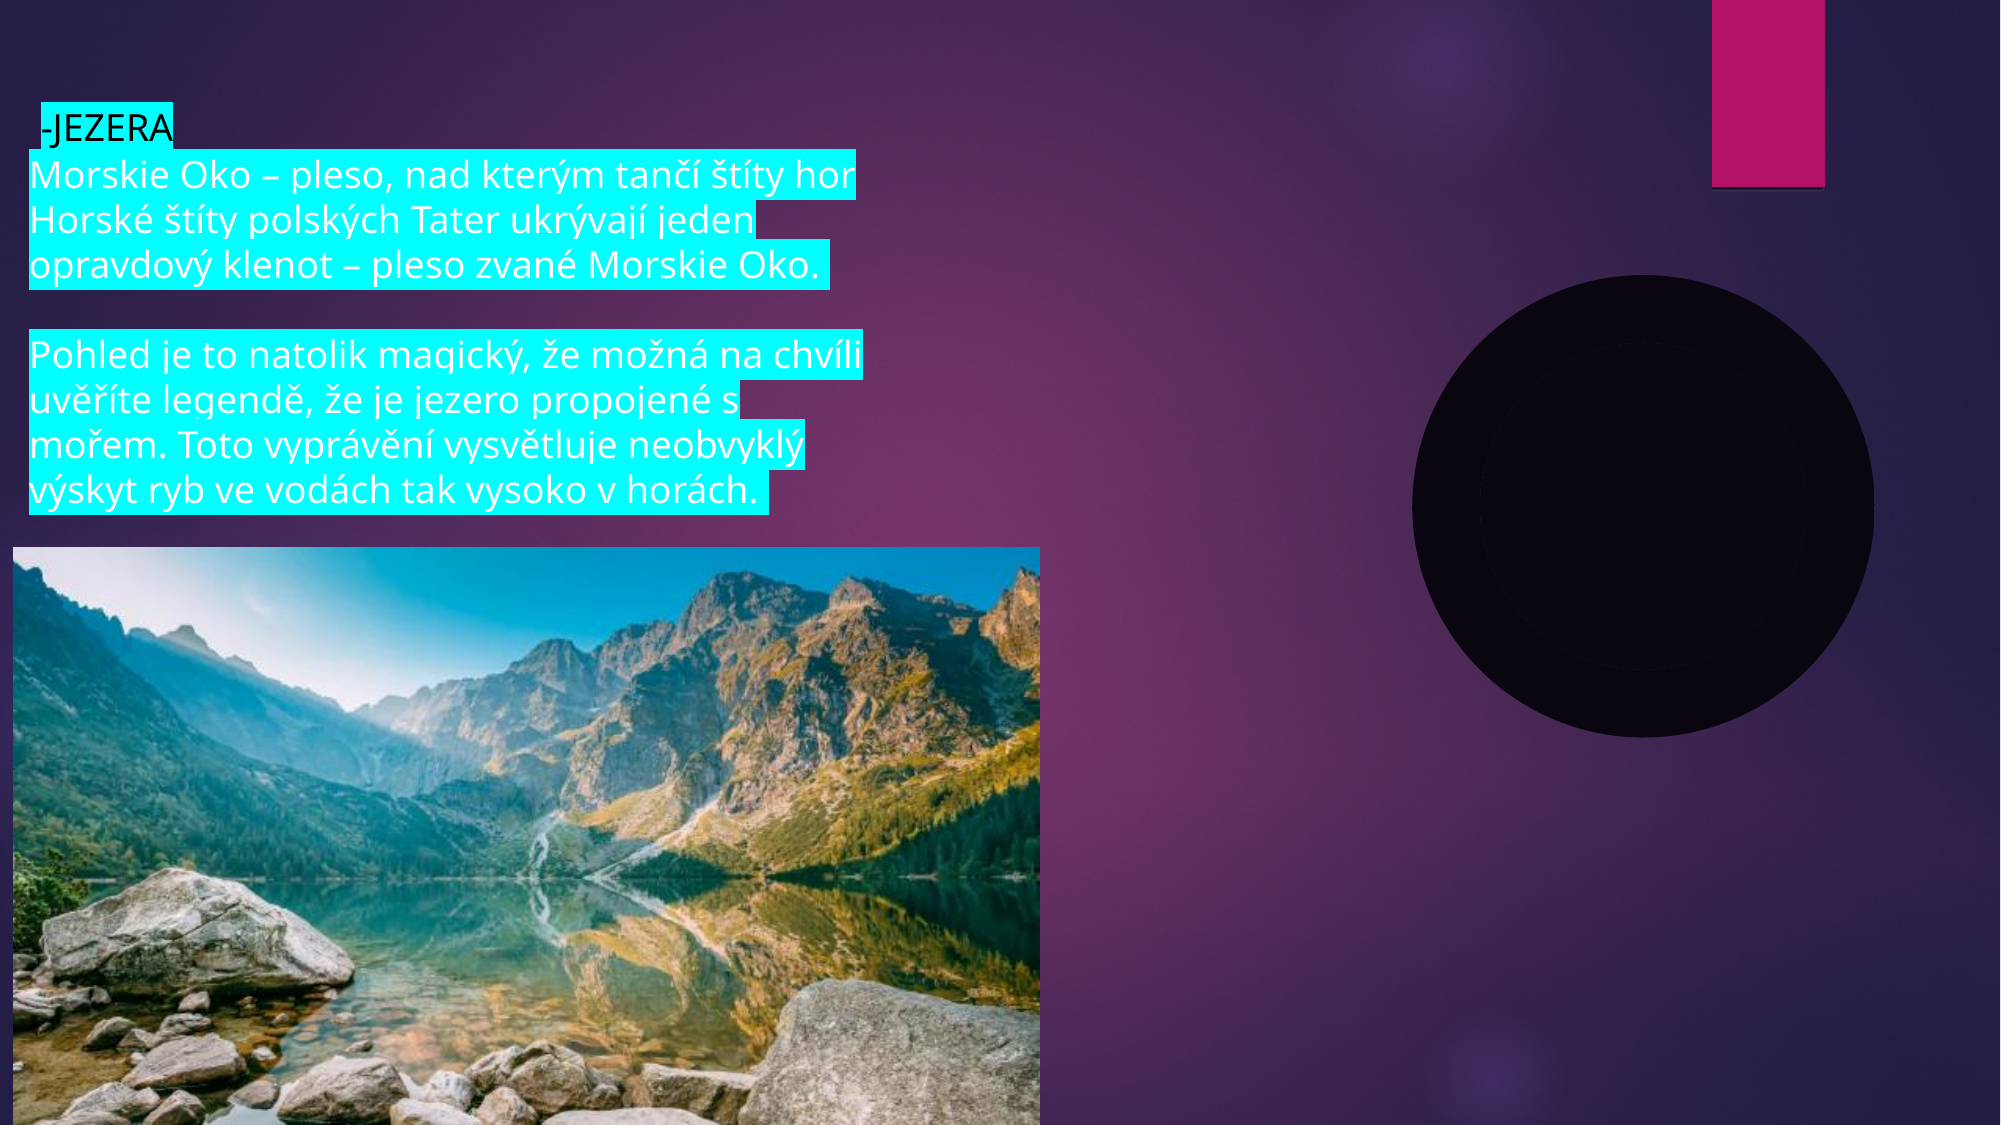

-JEZERA
Morskie Oko – pleso, nad kterým tančí štíty hor
Horské štíty polských Tater ukrývají jeden opravdový klenot – pleso zvané Morskie Oko.
Pohled je to natolik magický, že možná na chvíli uvěříte legendě, že je jezero propojené s mořem. Toto vyprávění vysvětluje neobvyklý výskyt ryb ve vodách tak vysoko v horách.